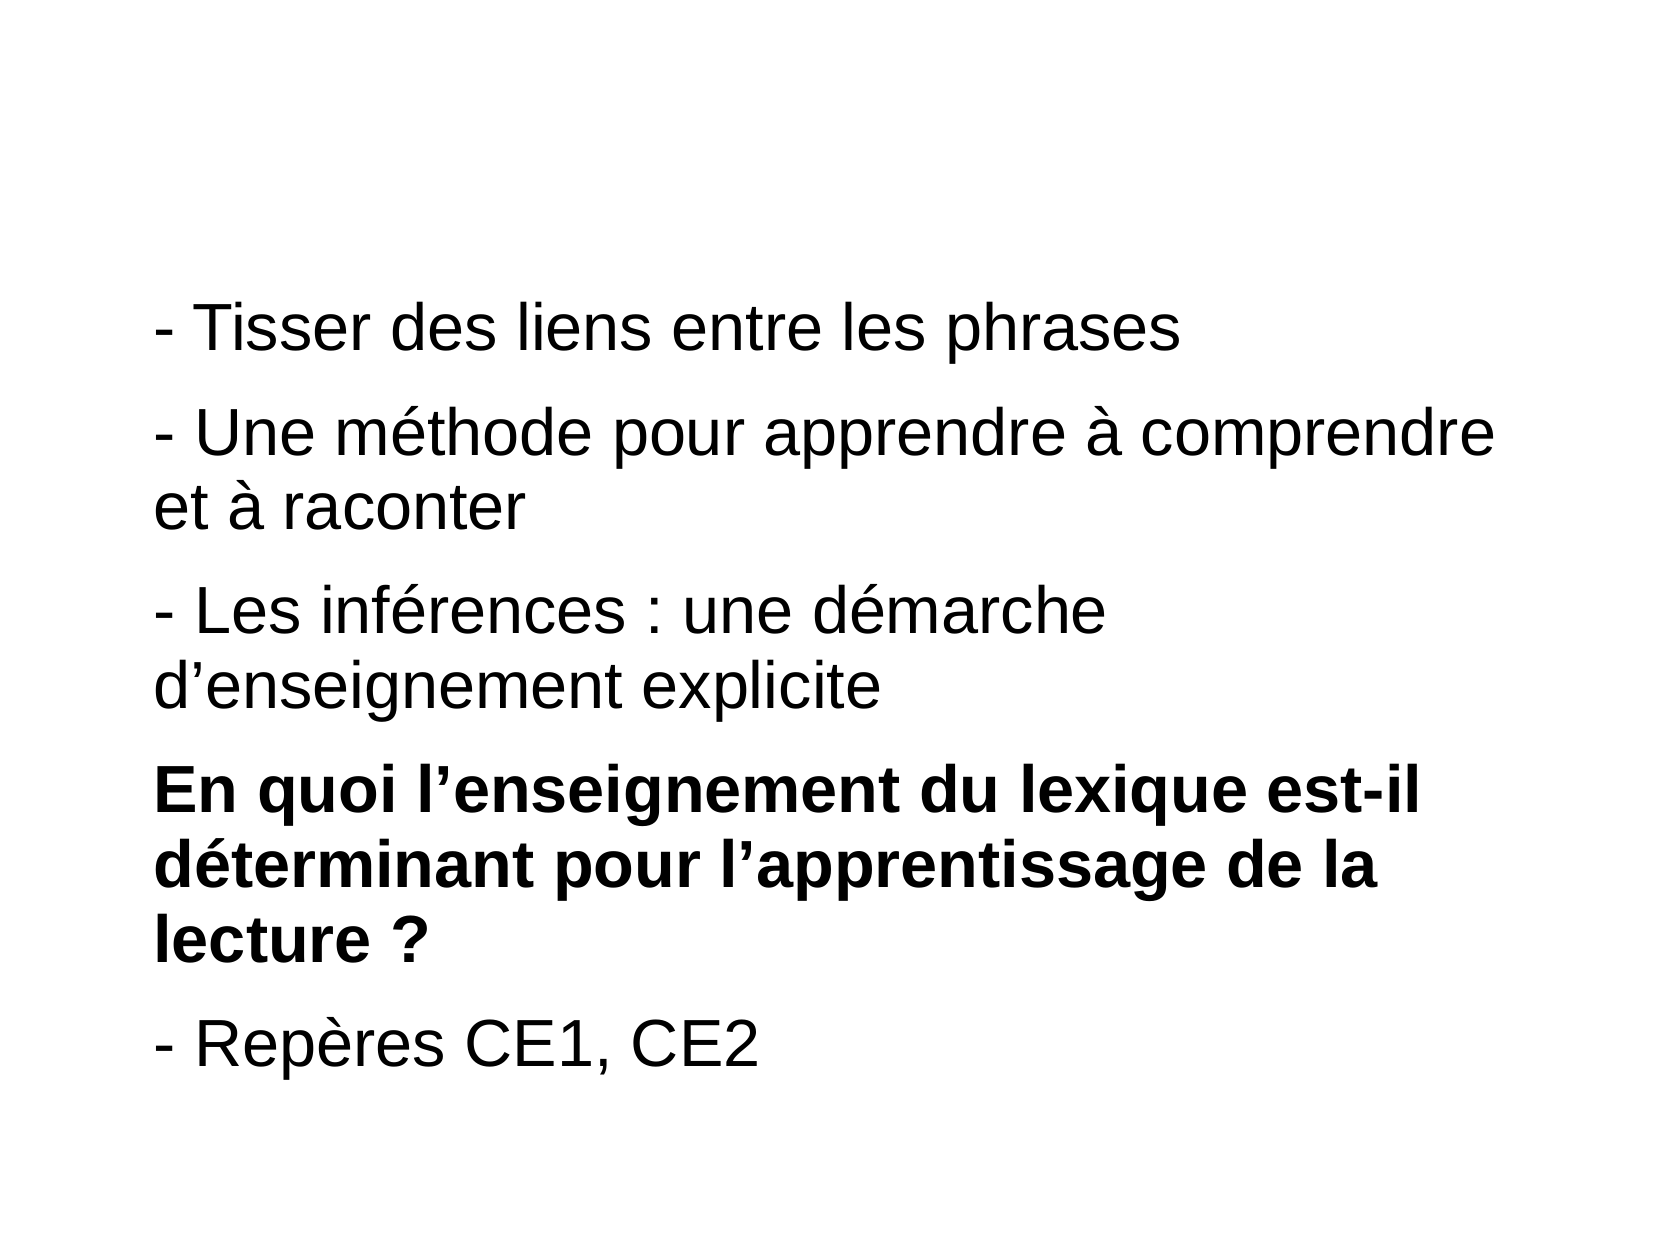

#
- Tisser des liens entre les phrases
- Une méthode pour apprendre à comprendre et à raconter
- Les inférences : une démarche d’enseignement explicite
En quoi l’enseignement du lexique est-il déterminant pour l’apprentissage de la lecture ?
- Repères CE1, CE2